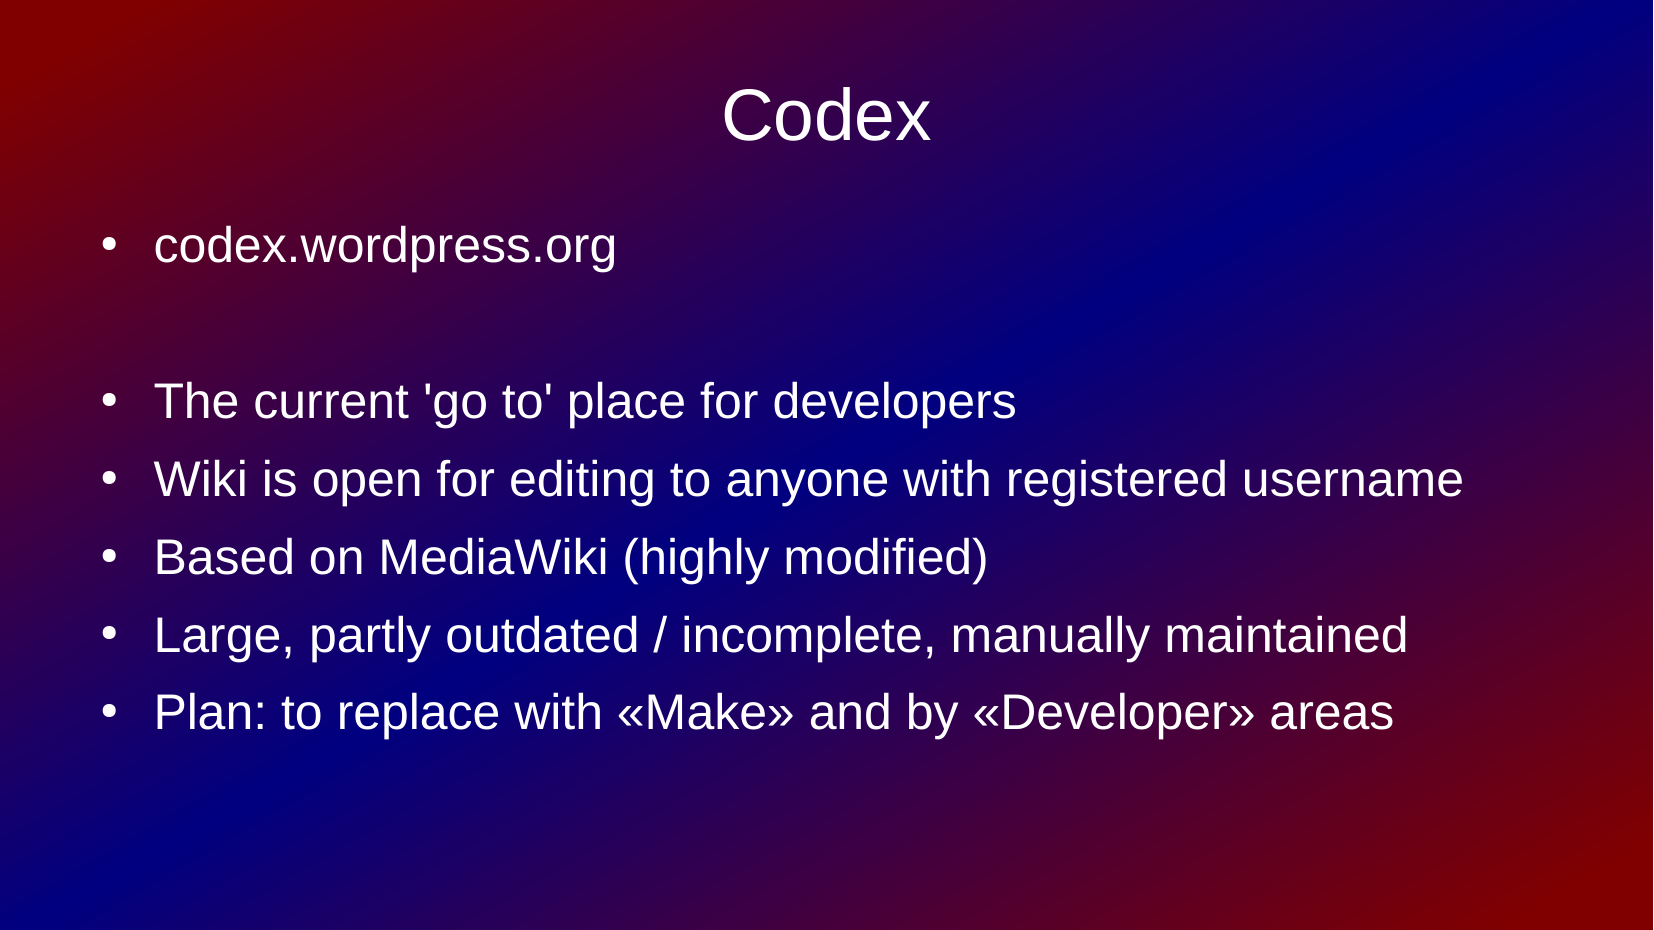

# Codex
codex.wordpress.org
The current 'go to' place for developers
Wiki is open for editing to anyone with registered username
Based on MediaWiki (highly modified)
Large, partly outdated / incomplete, manually maintained
Plan: to replace with «Make» and by «Developer» areas